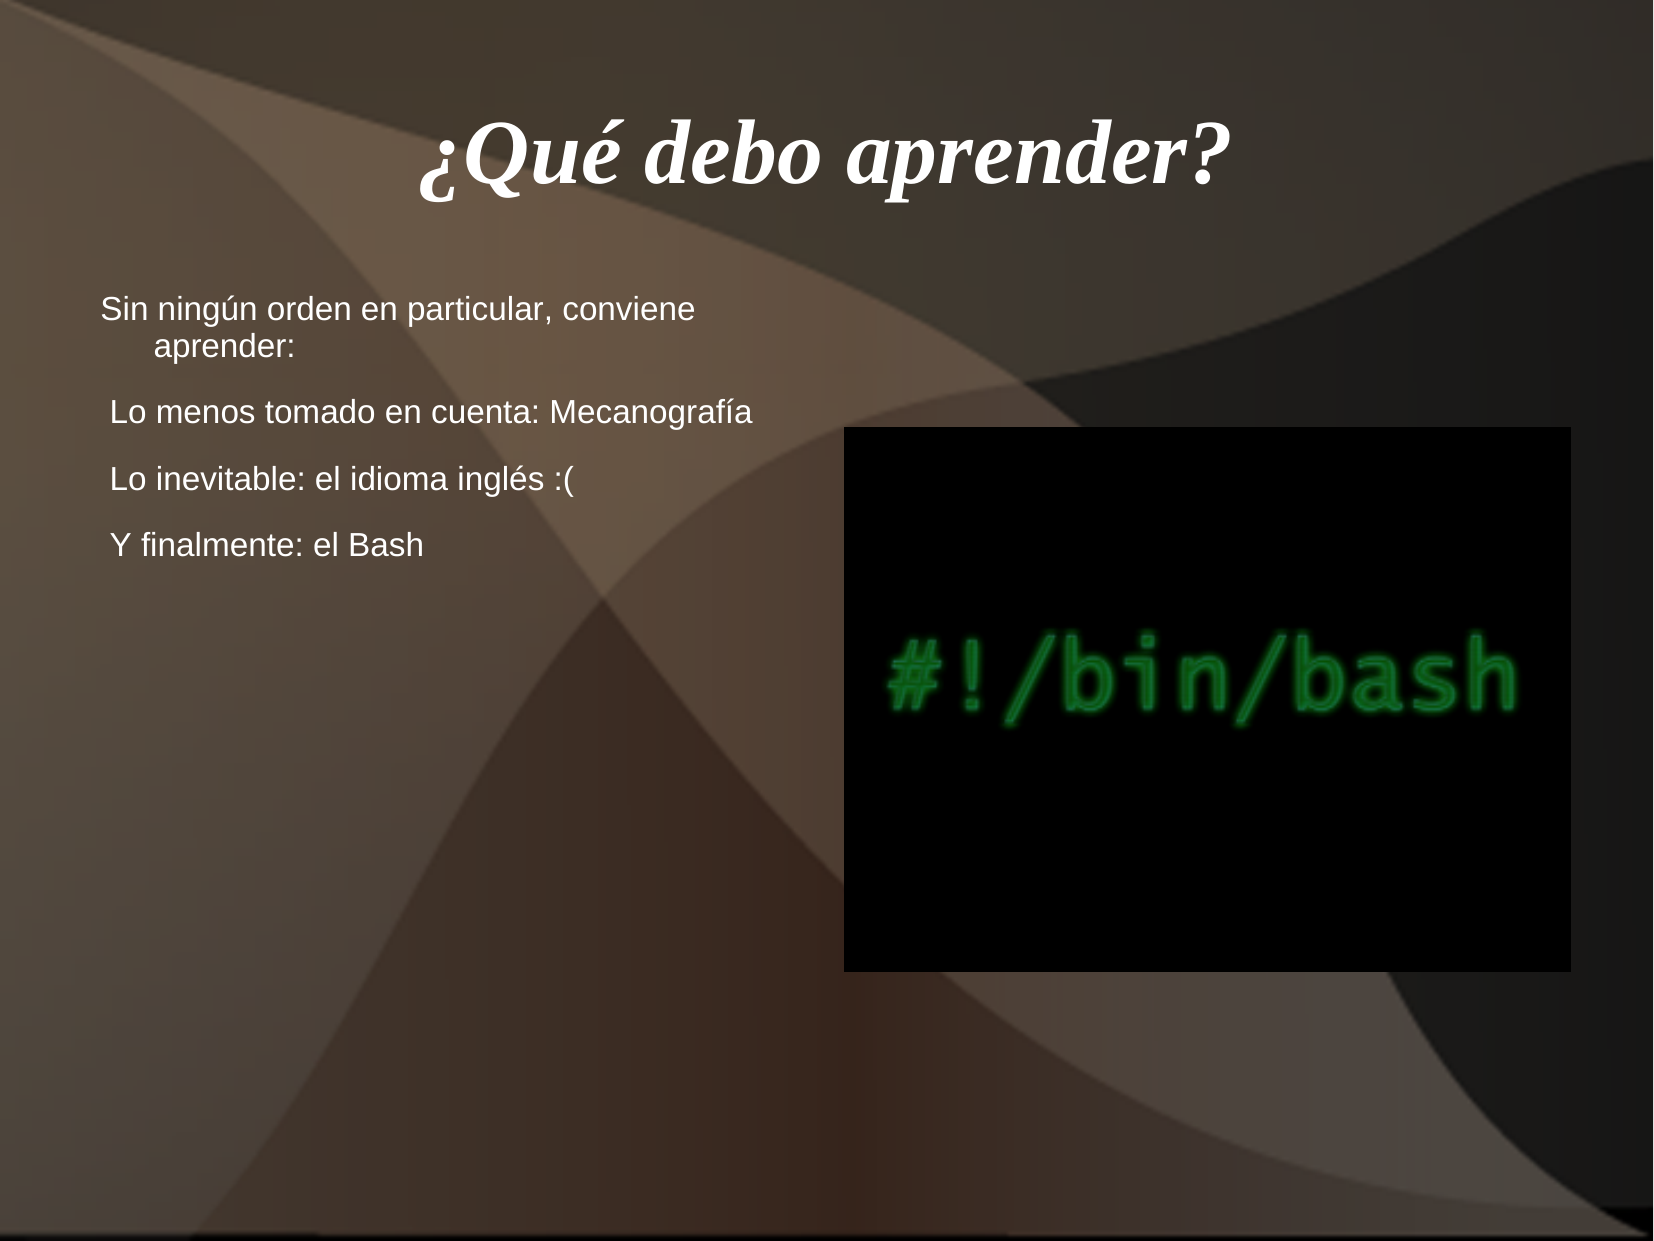

# ¿Qué debo aprender?
Sin ningún orden en particular, conviene aprender:
 Lo menos tomado en cuenta: Mecanografía
 Lo inevitable: el idioma inglés :(
 Y finalmente: el Bash